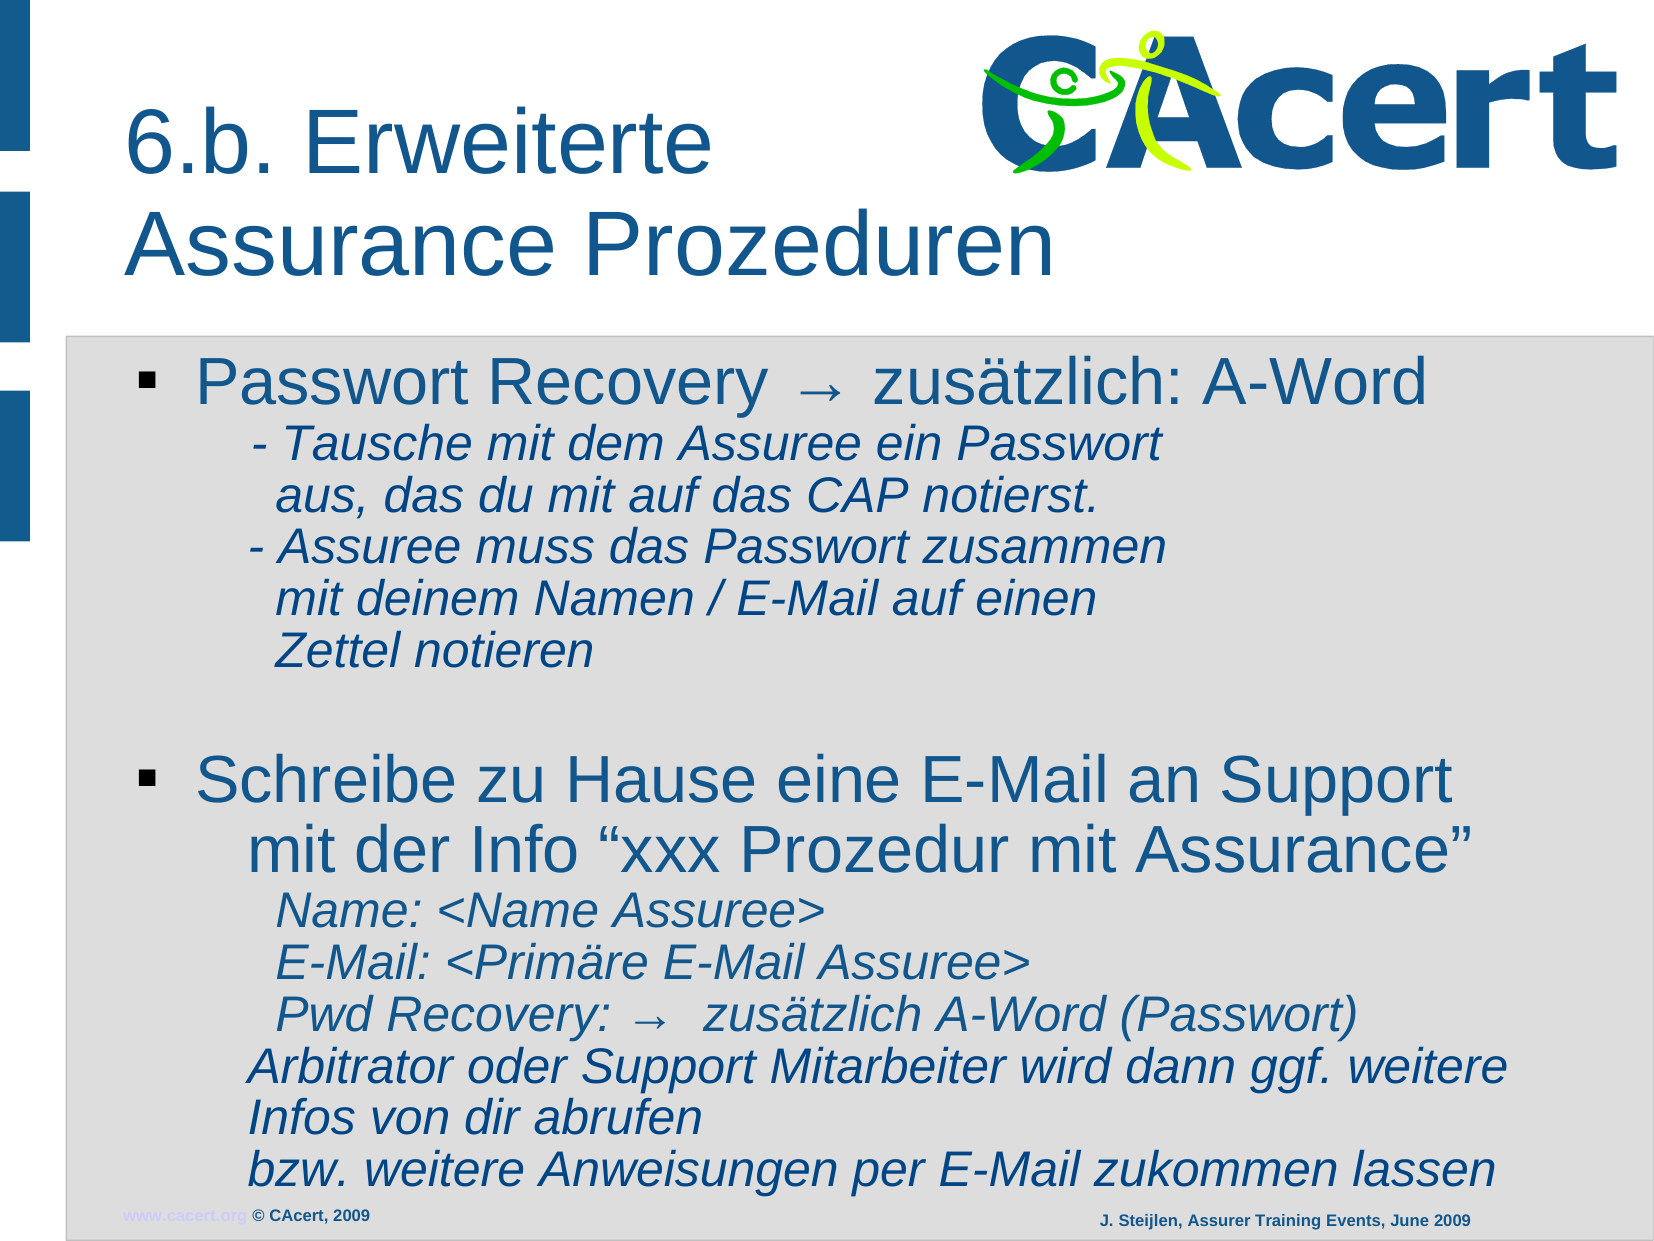

6.b. Erweiterte
Assurance Prozeduren
# Passwort Recovery → zusätzlich: A-Word
 - Tausche mit dem Assuree ein Passwort
 aus, das du mit auf das CAP notierst.
- Assuree muss das Passwort zusammen
 mit deinem Namen / E-Mail auf einen
 Zettel notieren
Schreibe zu Hause eine E-Mail an Support
mit der Info “xxx Prozedur mit Assurance”
 Name: <Name Assuree>
 E-Mail: <Primäre E-Mail Assuree>
 Pwd Recovery: → zusätzlich A-Word (Passwort)
Arbitrator oder Support Mitarbeiter wird dann ggf. weitere Infos von dir abrufen
bzw. weitere Anweisungen per E-Mail zukommen lassen